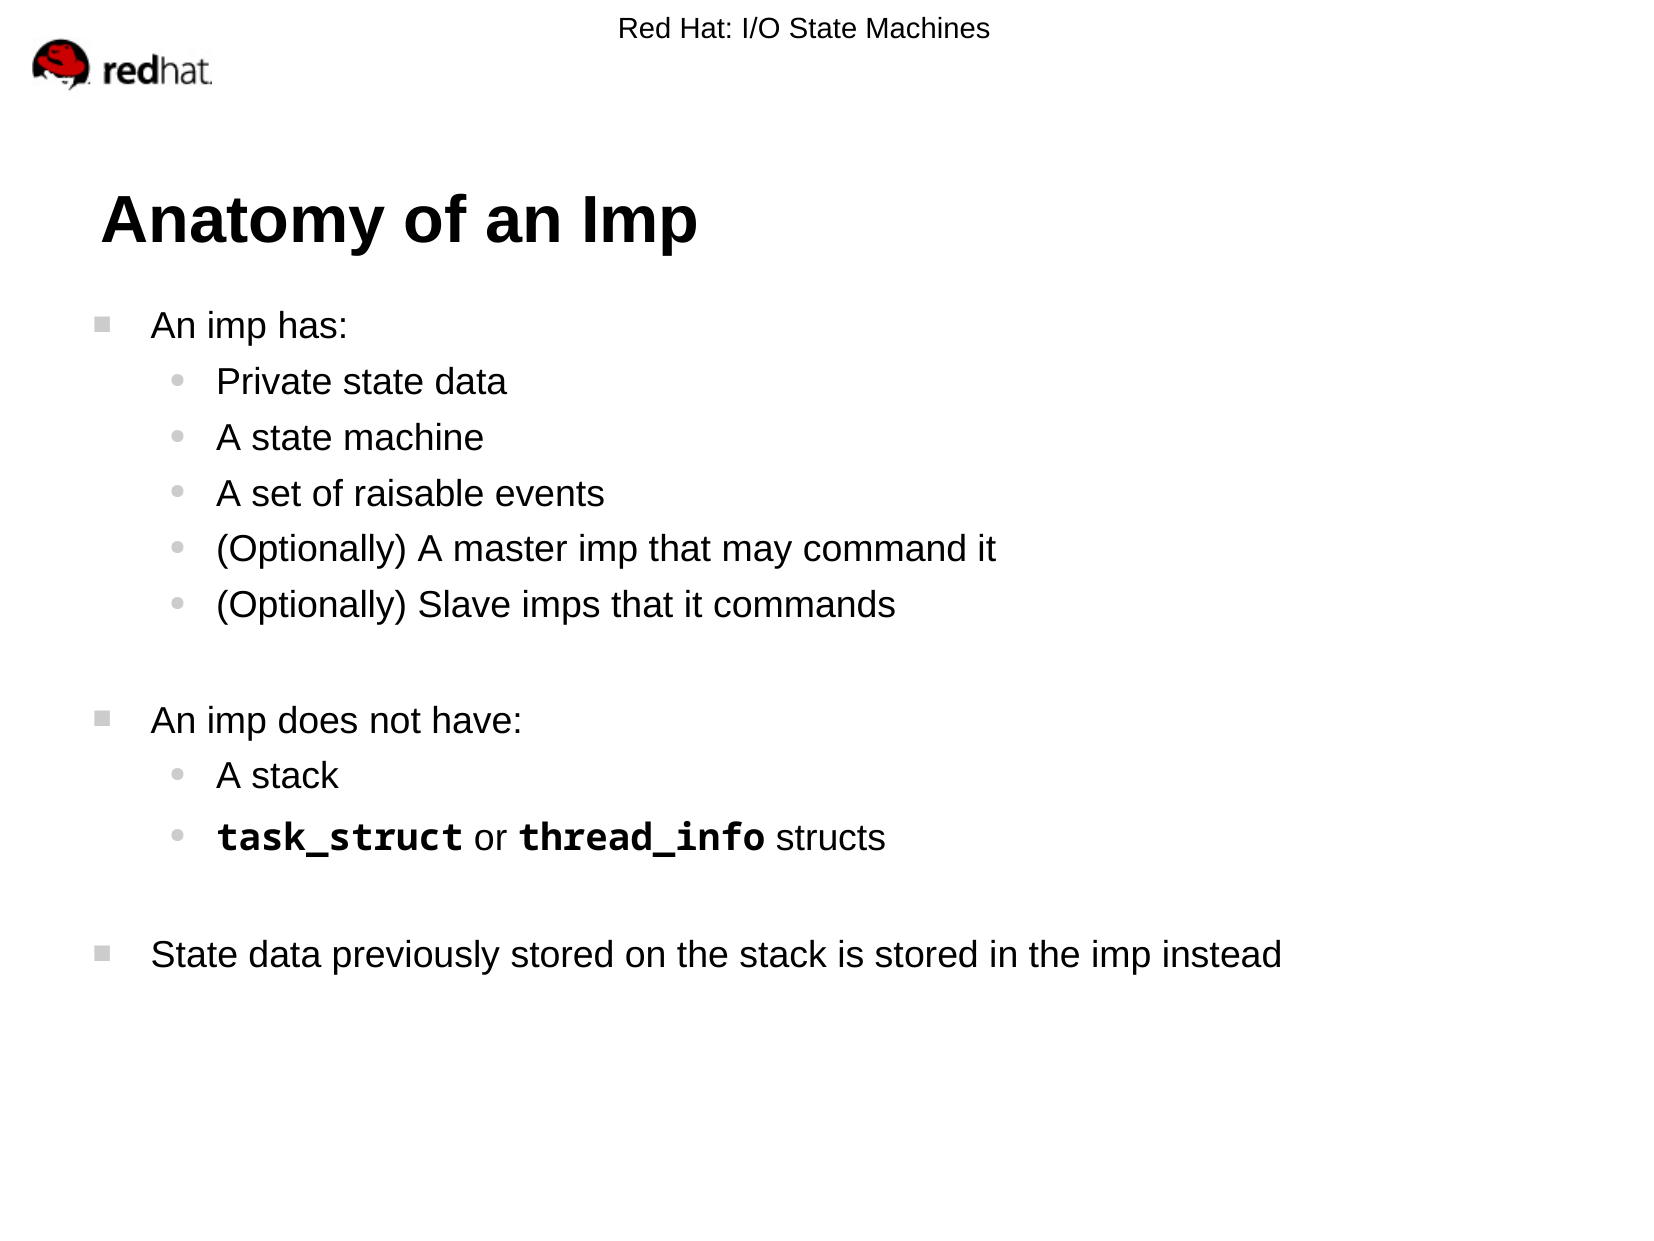

# Anatomy of an Imp
An imp has:
Private state data
A state machine
A set of raisable events
(Optionally) A master imp that may command it
(Optionally) Slave imps that it commands
An imp does not have:
A stack
task_struct or thread_info structs
State data previously stored on the stack is stored in the imp instead